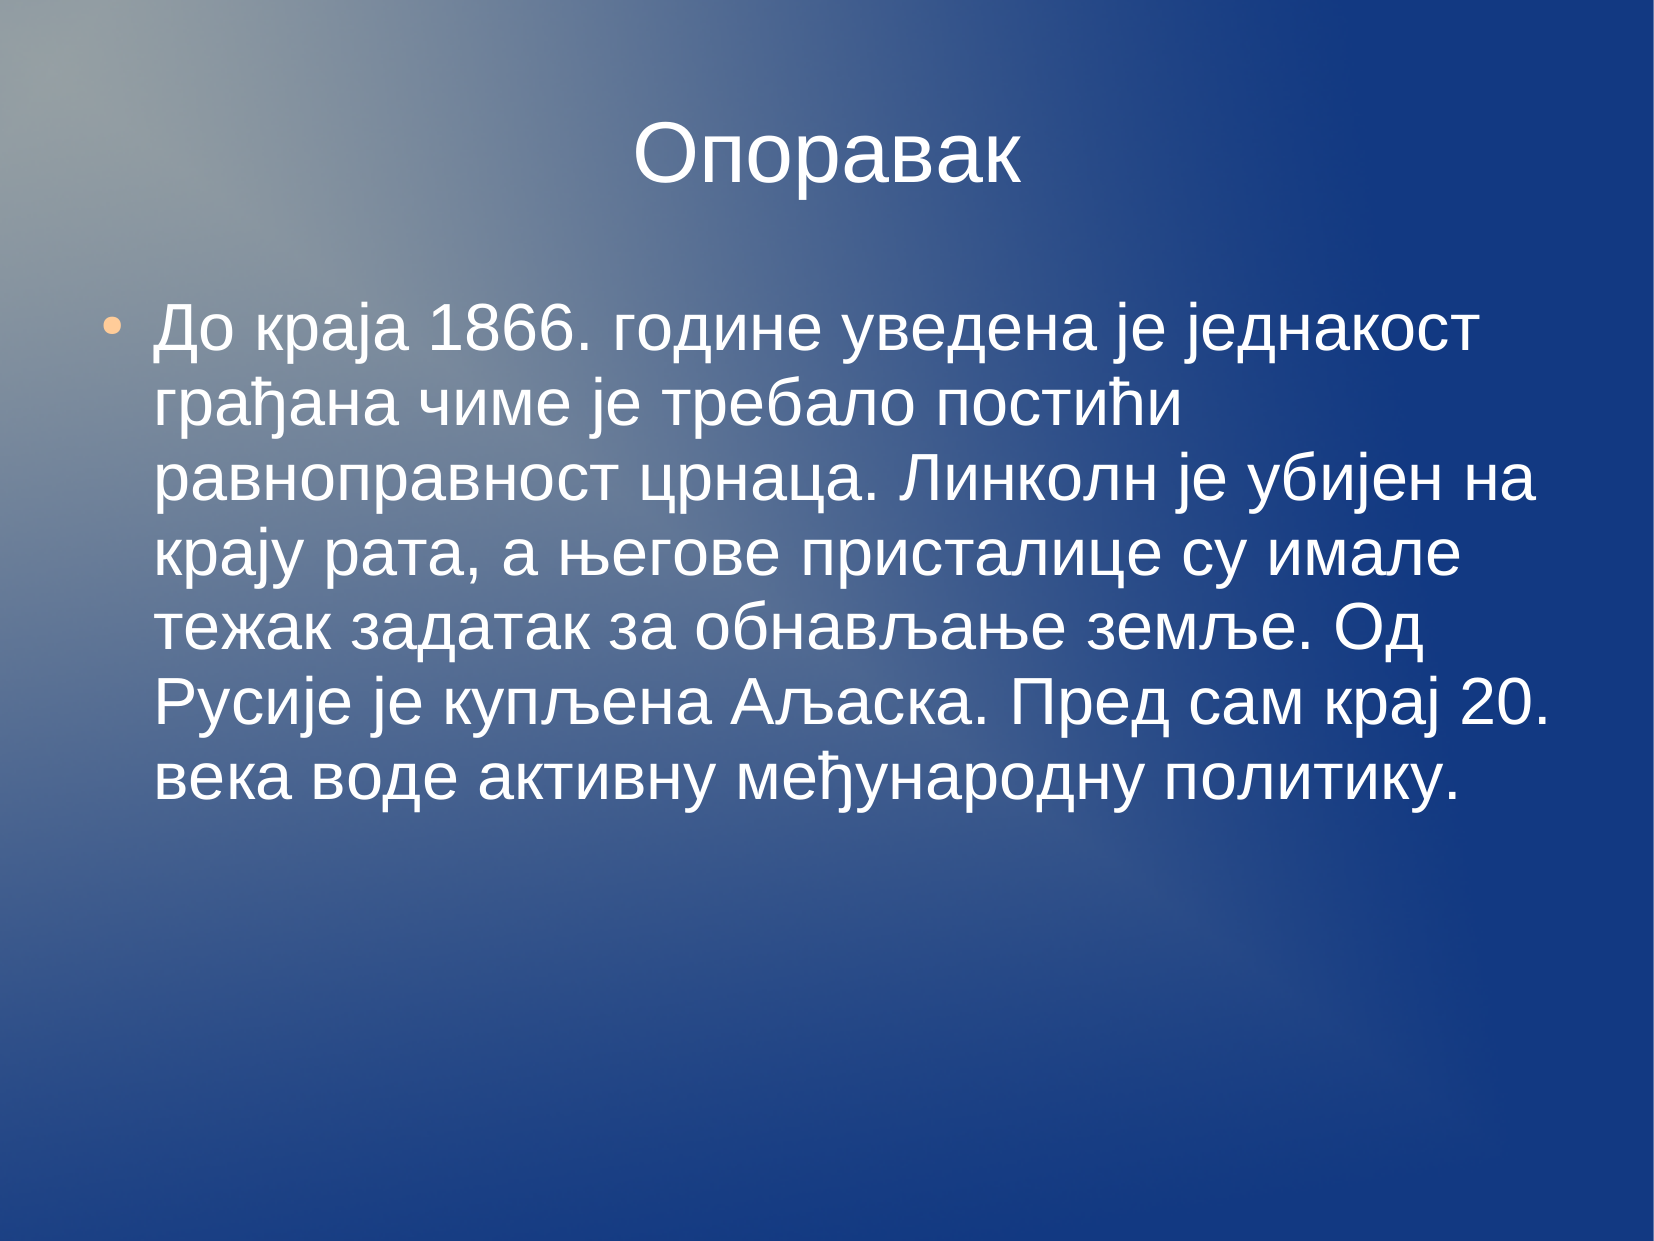

# Опоравак
До краја 1866. године уведена је једнакост грађана чиме је требало постићи равноправност црнаца. Линколн је убијен на крају рата, а његове присталице су имале тежак задатак за обнављање земље. Од Русије је купљена Аљаска. Пред сам крај 20. века воде активну међународну политику.